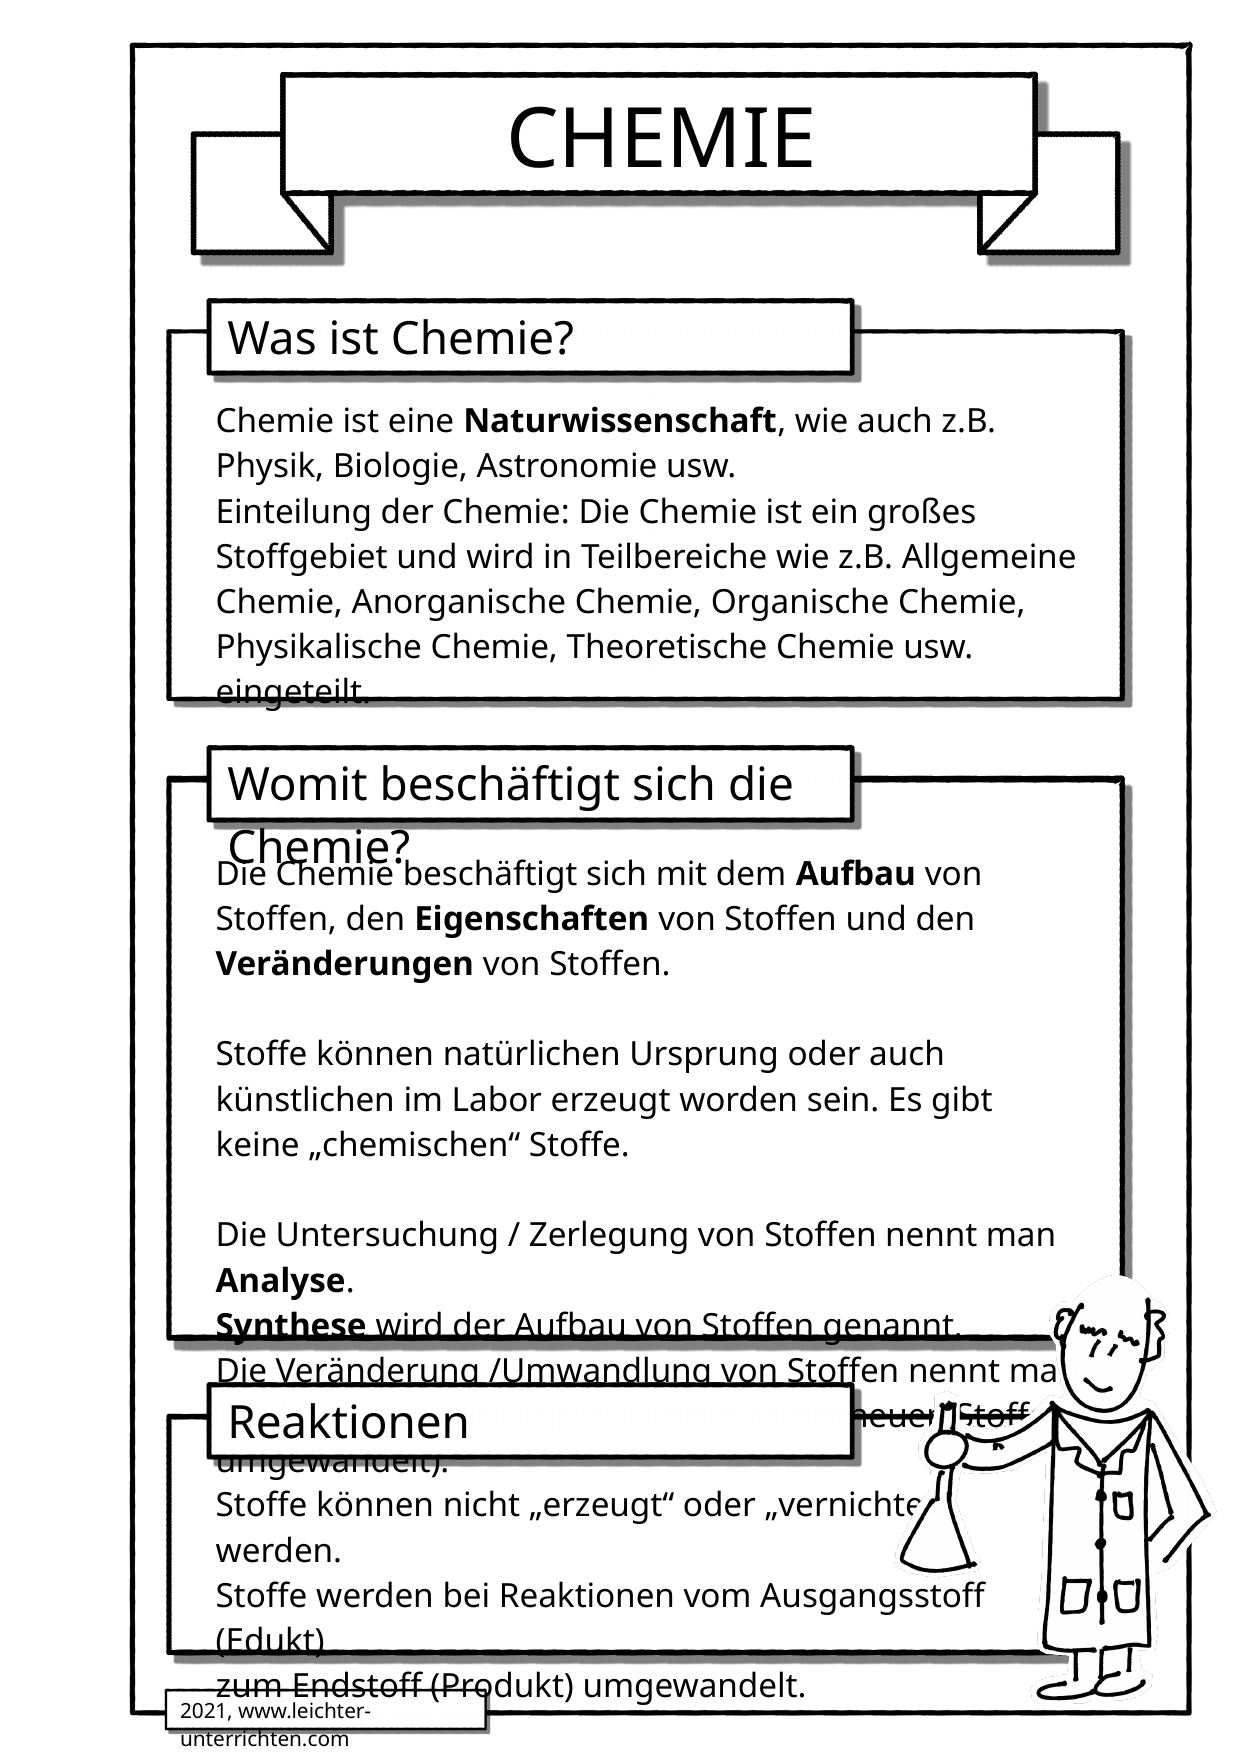

CHEMIE
Was ist Chemie?
Chemie ist eine Naturwissenschaft, wie auch z.B. Physik, Biologie, Astronomie usw.
Einteilung der Chemie: Die Chemie ist ein großes Stoffgebiet und wird in Teilbereiche wie z.B. Allgemeine Chemie, Anorganische Chemie, Organische Chemie, Physikalische Chemie, Theoretische Chemie usw. eingeteilt.
Womit beschäftigt sich die Chemie?
Die Chemie beschäftigt sich mit dem Aufbau von Stoffen, den Eigenschaften von Stoffen und den Veränderungen von Stoffen.
Stoffe können natürlichen Ursprung oder auch künstlichen im Labor erzeugt worden sein. Es gibt keine „chemischen“ Stoffe.
Die Untersuchung / Zerlegung von Stoffen nennt man Analyse.
Synthese wird der Aufbau von Stoffen genannt.
Die Veränderung /Umwandlung von Stoffen nennt man Reaktionen (Ausgangsstoffe werden zu neuen Stoffen umgewandelt).
Reaktionen
Stoffe können nicht „erzeugt“ oder „vernichtet“ werden.
Stoffe werden bei Reaktionen vom Ausgangsstoff (Edukt)
zum Endstoff (Produkt) umgewandelt.
2021, www.leichter-unterrichten.com